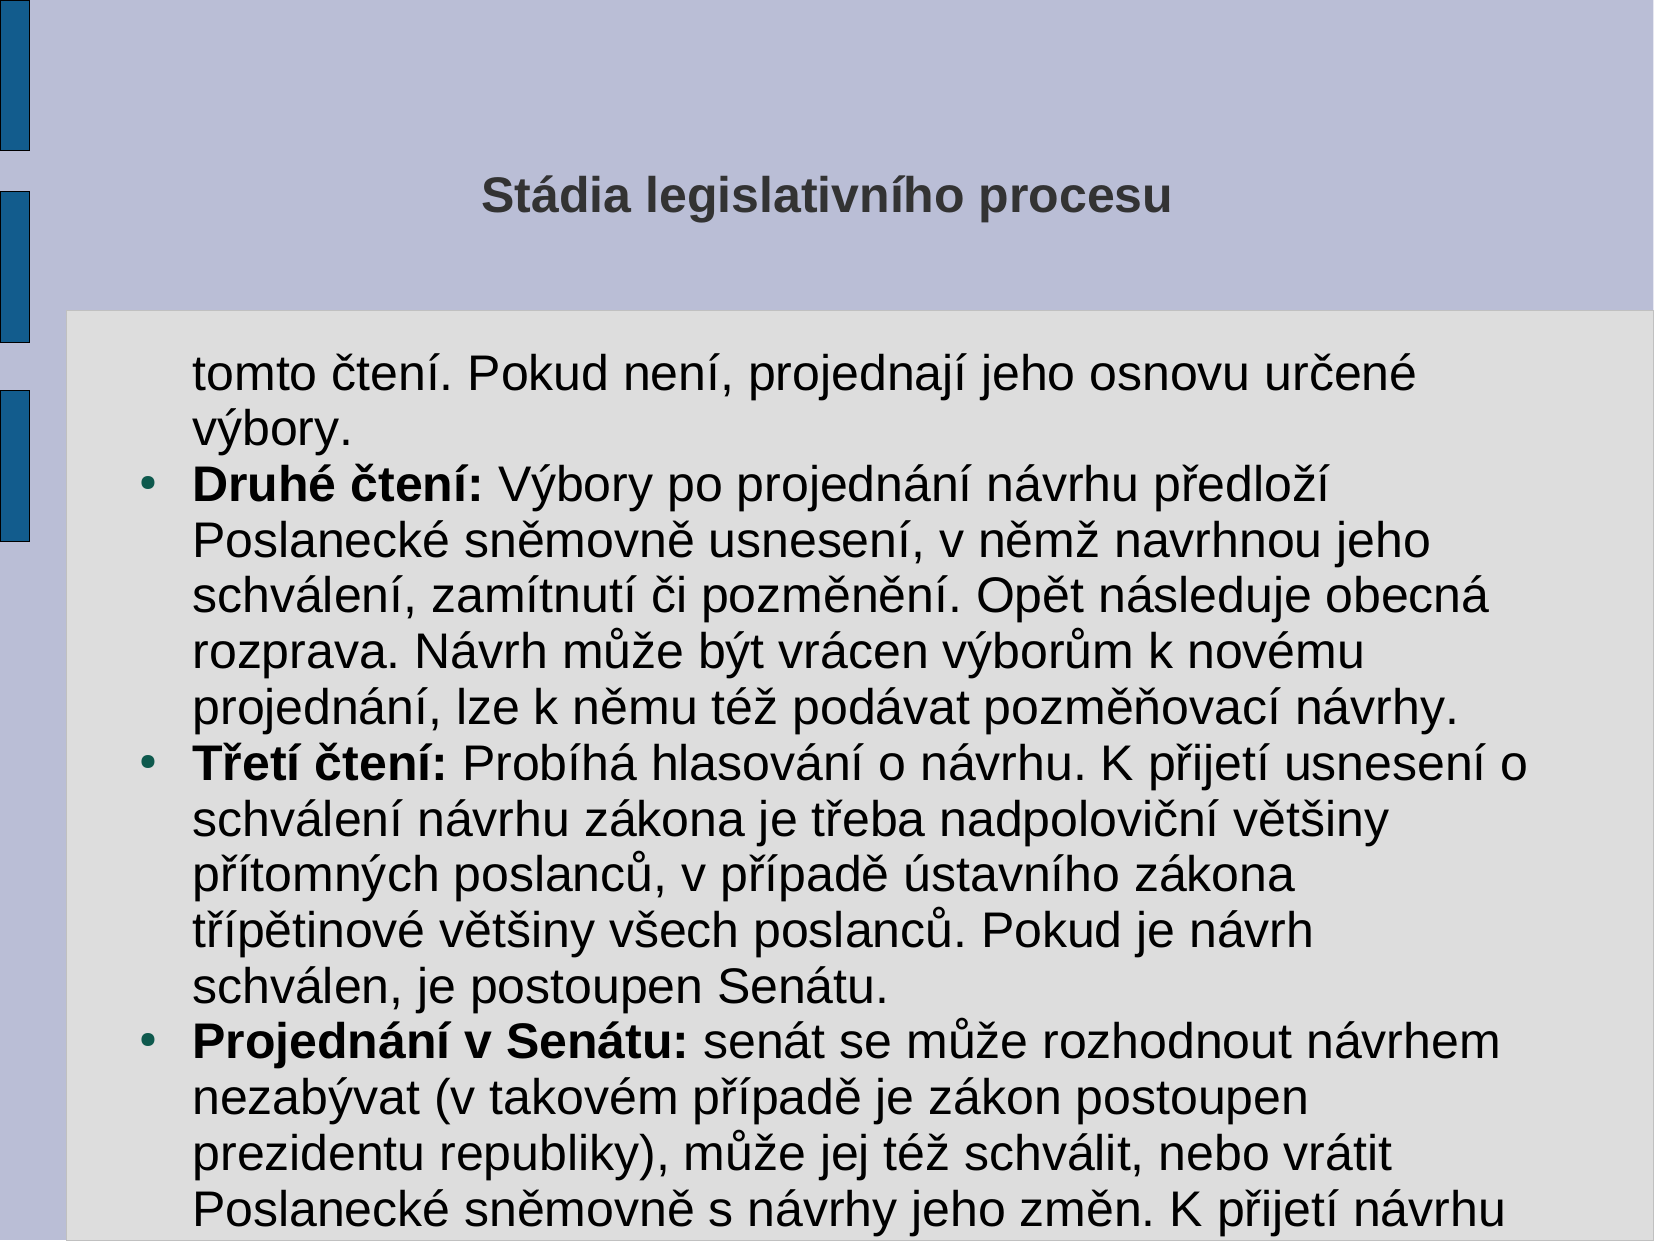

# Stádia legislativního procesu
tomto čtení. Pokud není, projednají jeho osnovu určené výbory.
Druhé čtení: Výbory po projednání návrhu předloží Poslanecké sněmovně usnesení, v němž navrhnou jeho schválení, zamítnutí či pozměnění. Opět následuje obecná rozprava. Návrh může být vrácen výborům k novému projednání, lze k němu též podávat pozměňovací návrhy.
Třetí čtení: Probíhá hlasování o návrhu. K přijetí usnesení o schválení návrhu zákona je třeba nadpoloviční většiny přítomných poslanců, v případě ústavního zákona třípětinové většiny všech poslanců. Pokud je návrh schválen, je postoupen Senátu.
Projednání v Senátu: senát se může rozhodnout návrhem nezabývat (v takovém případě je zákon postoupen prezidentu republiky), může jej též schválit, nebo vrátit Poslanecké sněmovně s návrhy jeho změn. K přijetí návrhu